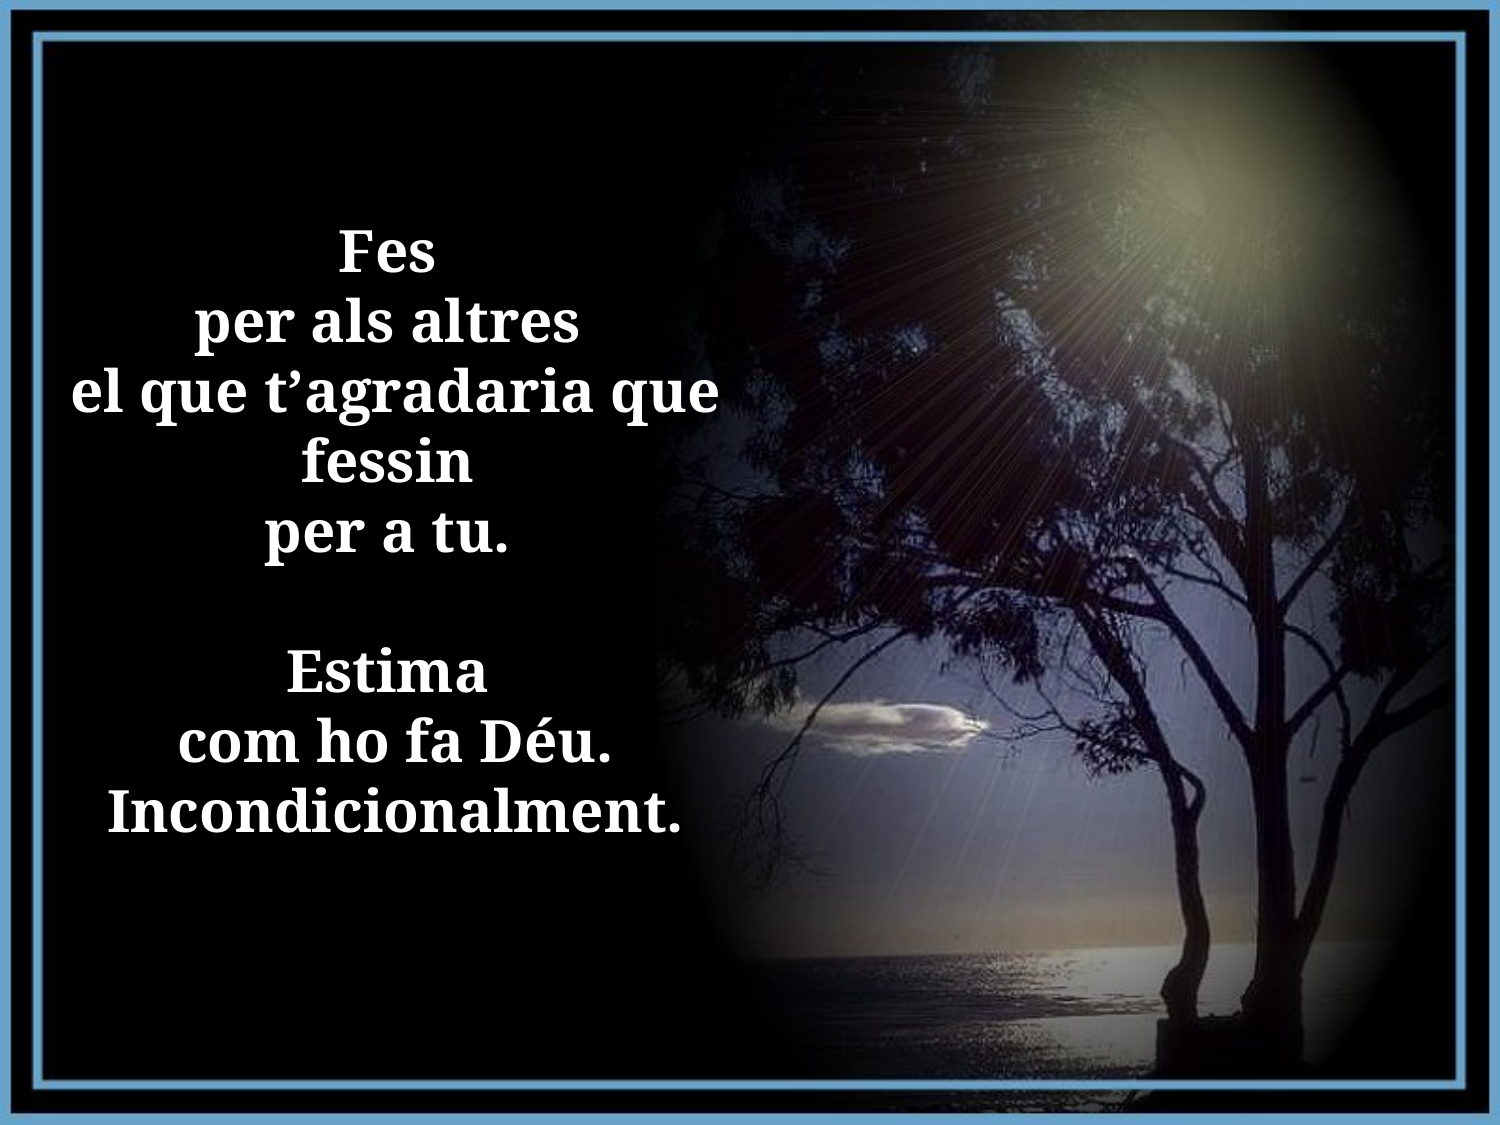

Fes
per als altres
el que t’agradaria que fessin
per a tu.
Estima
com ho fa Déu. Incondicionalment.